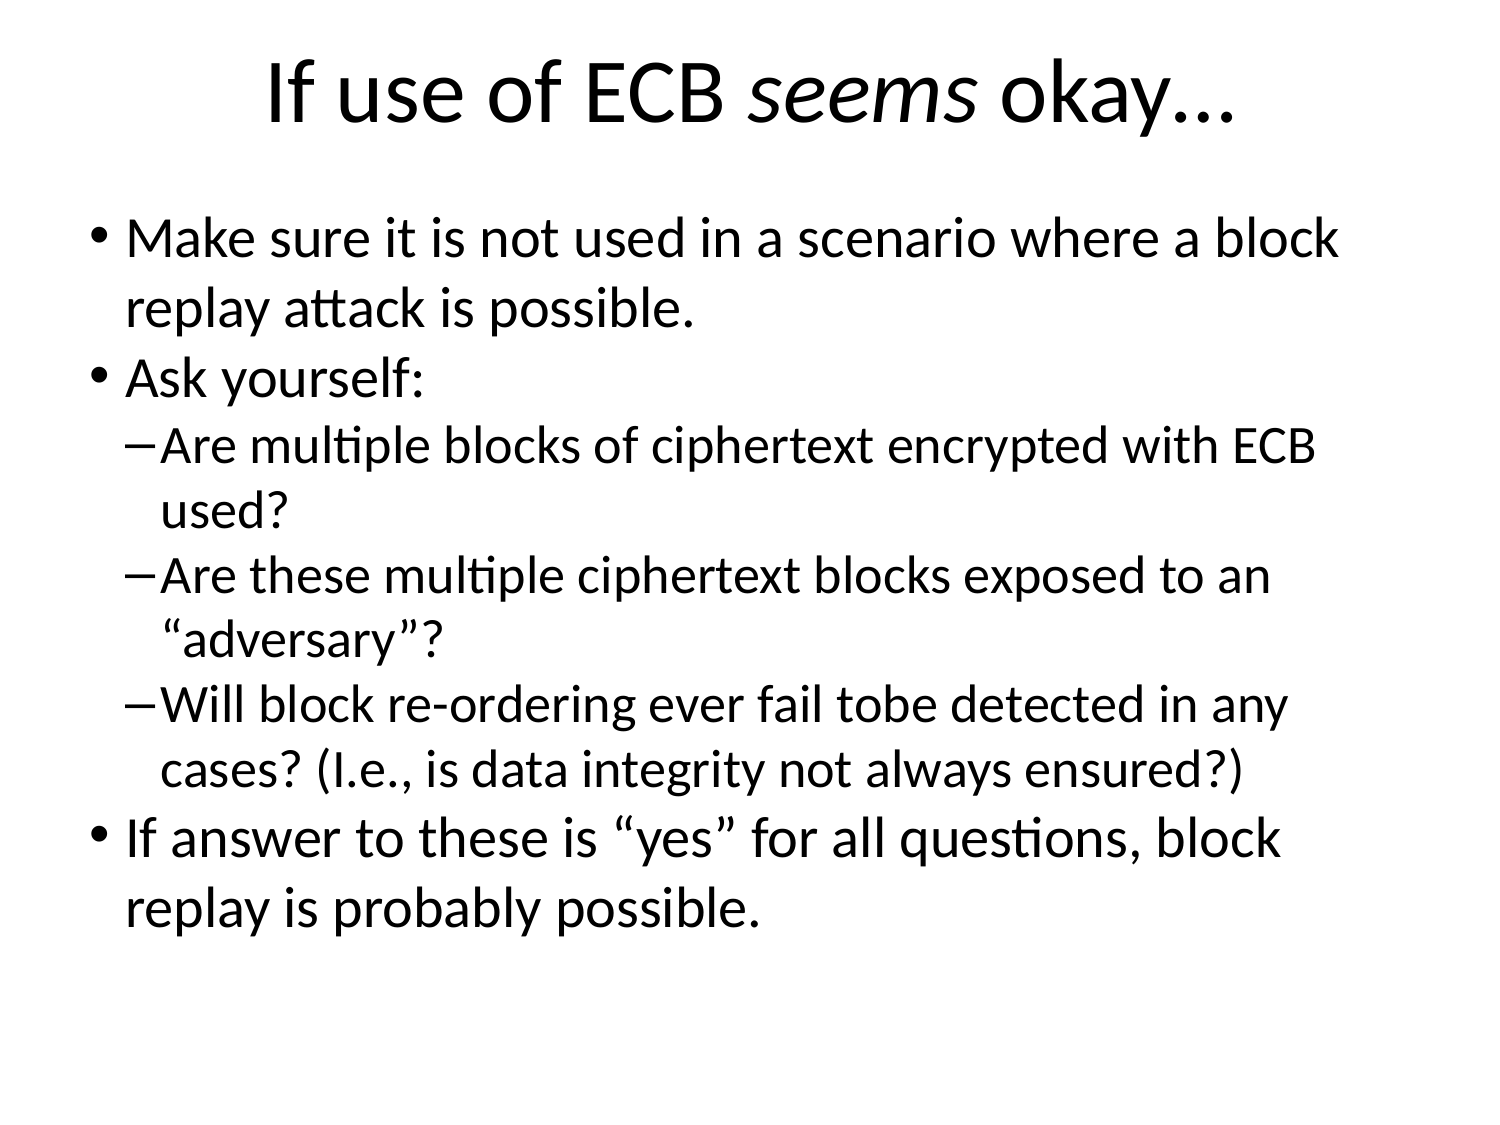

If use of ECB seems okay…
Make sure it is not used in a scenario where a block replay attack is possible.
Ask yourself:
Are multiple blocks of ciphertext encrypted with ECB used?
Are these multiple ciphertext blocks exposed to an “adversary”?
Will block re-ordering ever fail tobe detected in any cases? (I.e., is data integrity not always ensured?)
If answer to these is “yes” for all questions, block replay is probably possible.